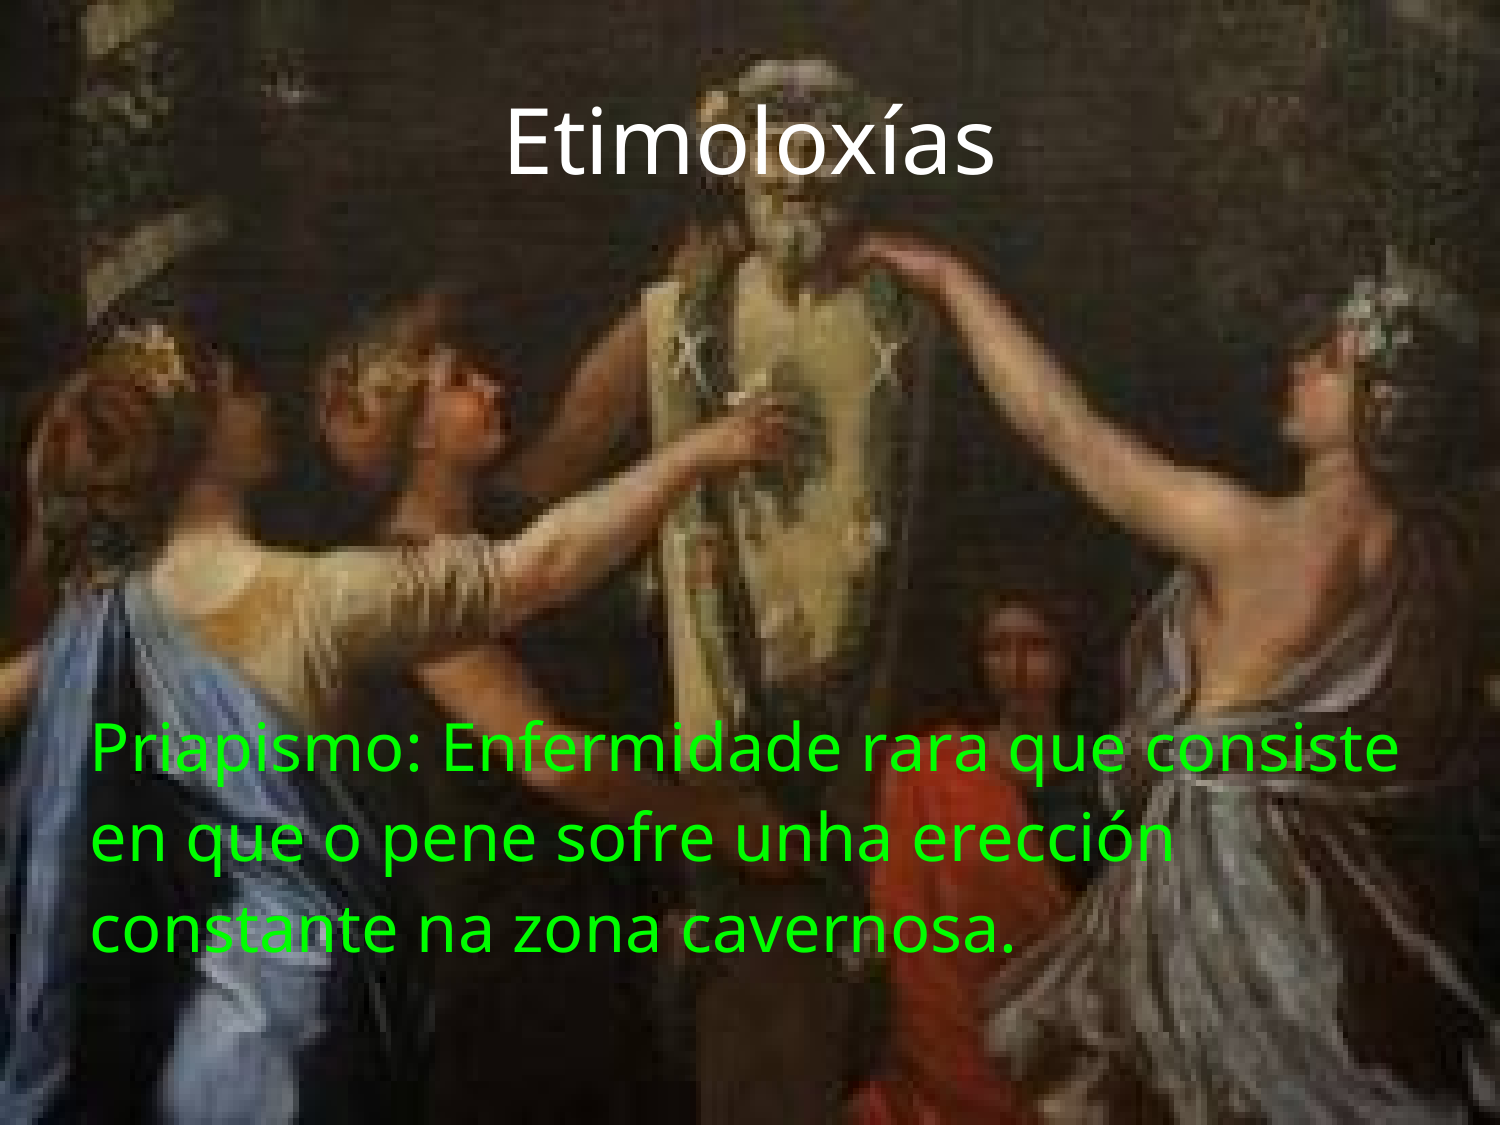

# Etimoloxías
Priapismo: Enfermidade rara que consiste en que o pene sofre unha erección constante na zona cavernosa.